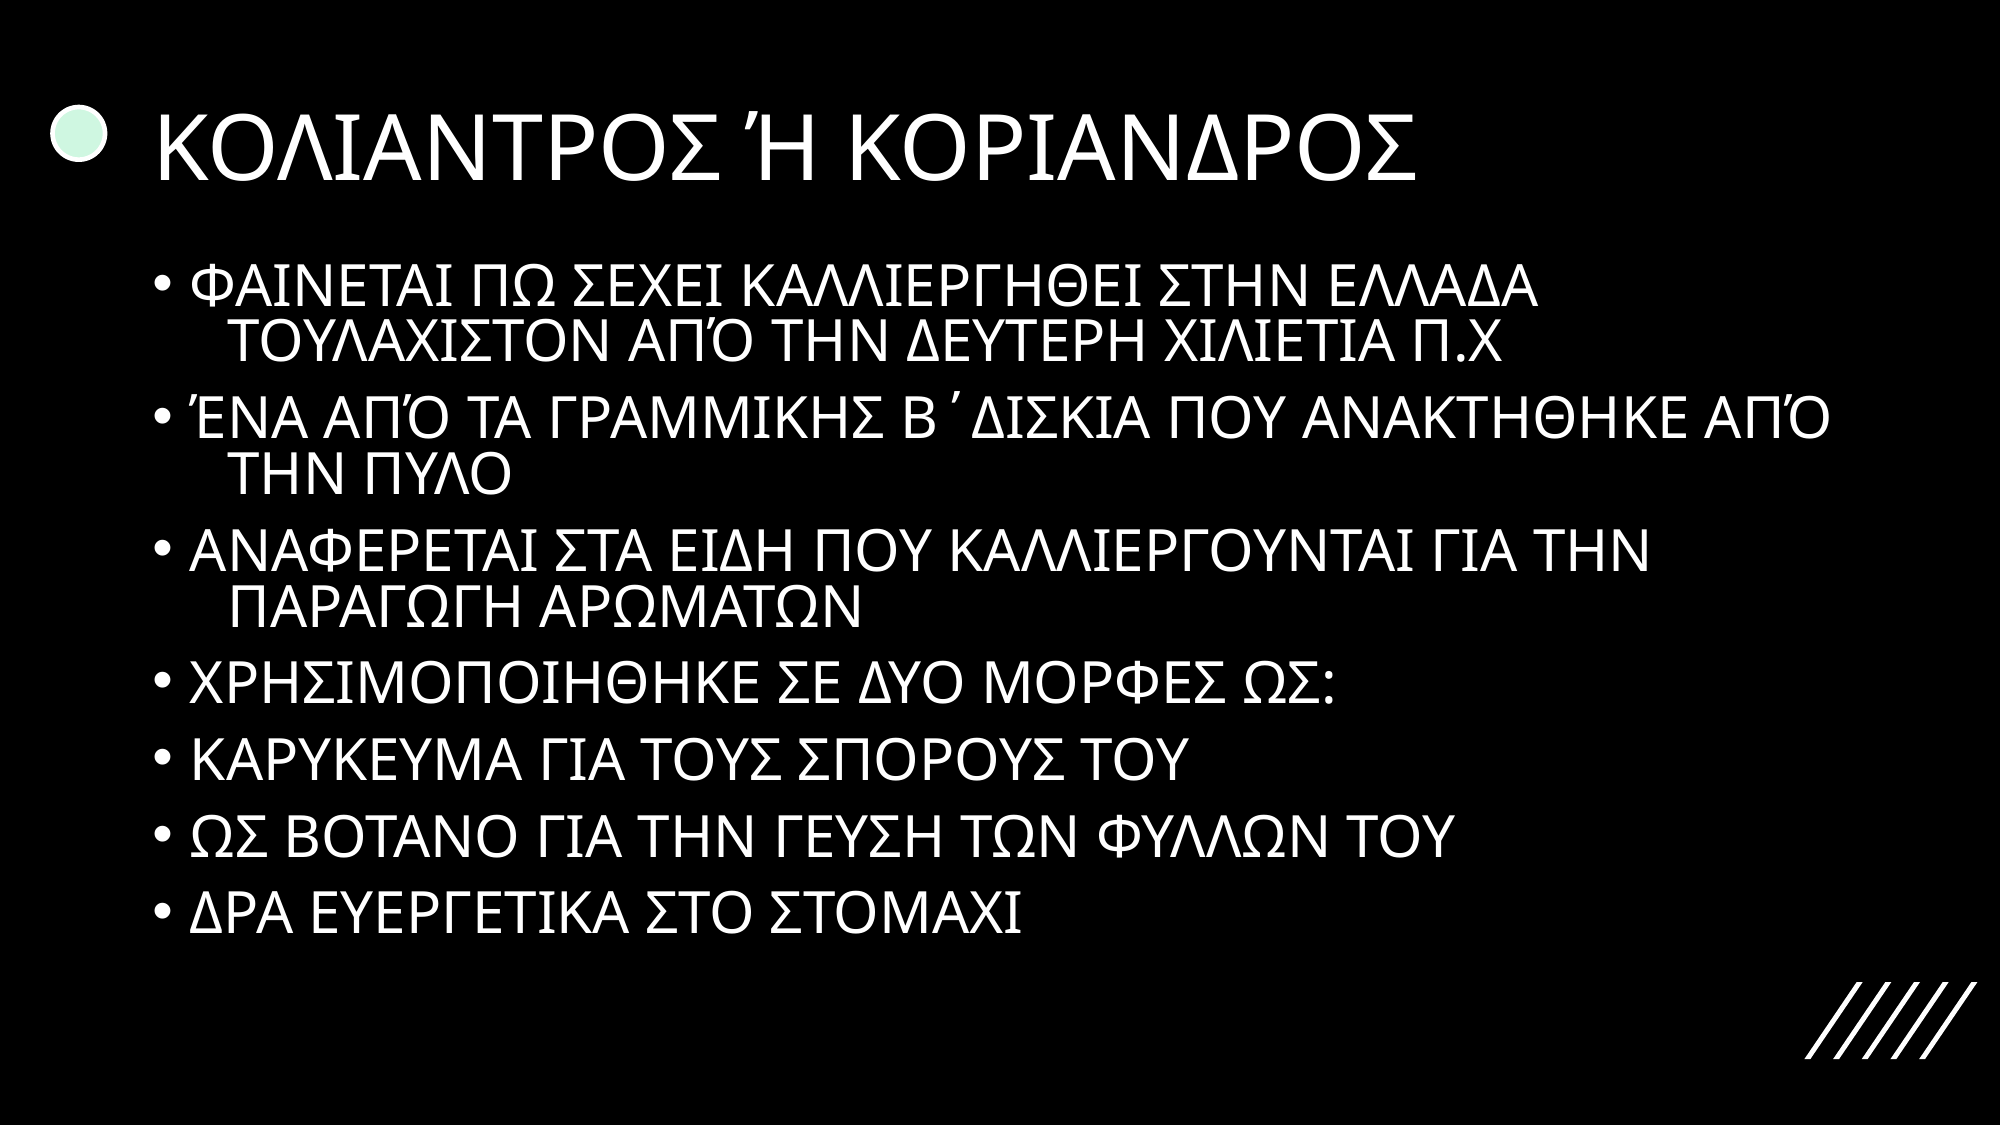

# ΚΟΛΙΑΝΤΡΟΣ Ή ΚΟΡΙΑΝΔΡΟΣ
ΦΑΙΝΕΤΑΙ ΠΩ ΣΕΧΕΙ ΚΑΛΛΙΕΡΓΗΘΕΙ ΣΤΗΝ ΕΛΛΑΔΑ ΤΟΥΛΑΧΙΣΤΟΝ ΑΠΌ ΤΗΝ ΔΕΥΤΕΡΗ ΧΙΛΙΕΤΙΑ Π.Χ
ΈΝΑ ΑΠΌ ΤΑ ΓΡΑΜΜΙΚΗΣ Β΄ΔΙΣΚΙΑ ΠΟΥ ΑΝΑΚΤΗΘΗΚΕ ΑΠΌ ΤΗΝ ΠΥΛΟ
ΑΝΑΦΕΡΕΤΑΙ ΣΤΑ ΕΙΔΗ ΠΟΥ ΚΑΛΛΙΕΡΓΟΥΝΤΑΙ ΓΙΑ ΤΗΝ ΠΑΡΑΓΩΓΗ ΑΡΩΜΑΤΩΝ
ΧΡΗΣΙΜΟΠΟΙΗΘΗΚΕ ΣΕ ΔΥΟ ΜΟΡΦΕΣ ΩΣ:
ΚΑΡΥΚΕΥΜΑ ΓΙΑ ΤΟΥΣ ΣΠΟΡΟΥΣ ΤΟΥ
ΩΣ ΒΟΤΑΝΟ ΓΙΑ ΤΗΝ ΓΕΥΣΗ ΤΩΝ ΦΥΛΛΩΝ ΤΟΥ
ΔΡΑ ΕΥΕΡΓΕΤΙΚΑ ΣΤΟ ΣΤΟΜΑΧΙ